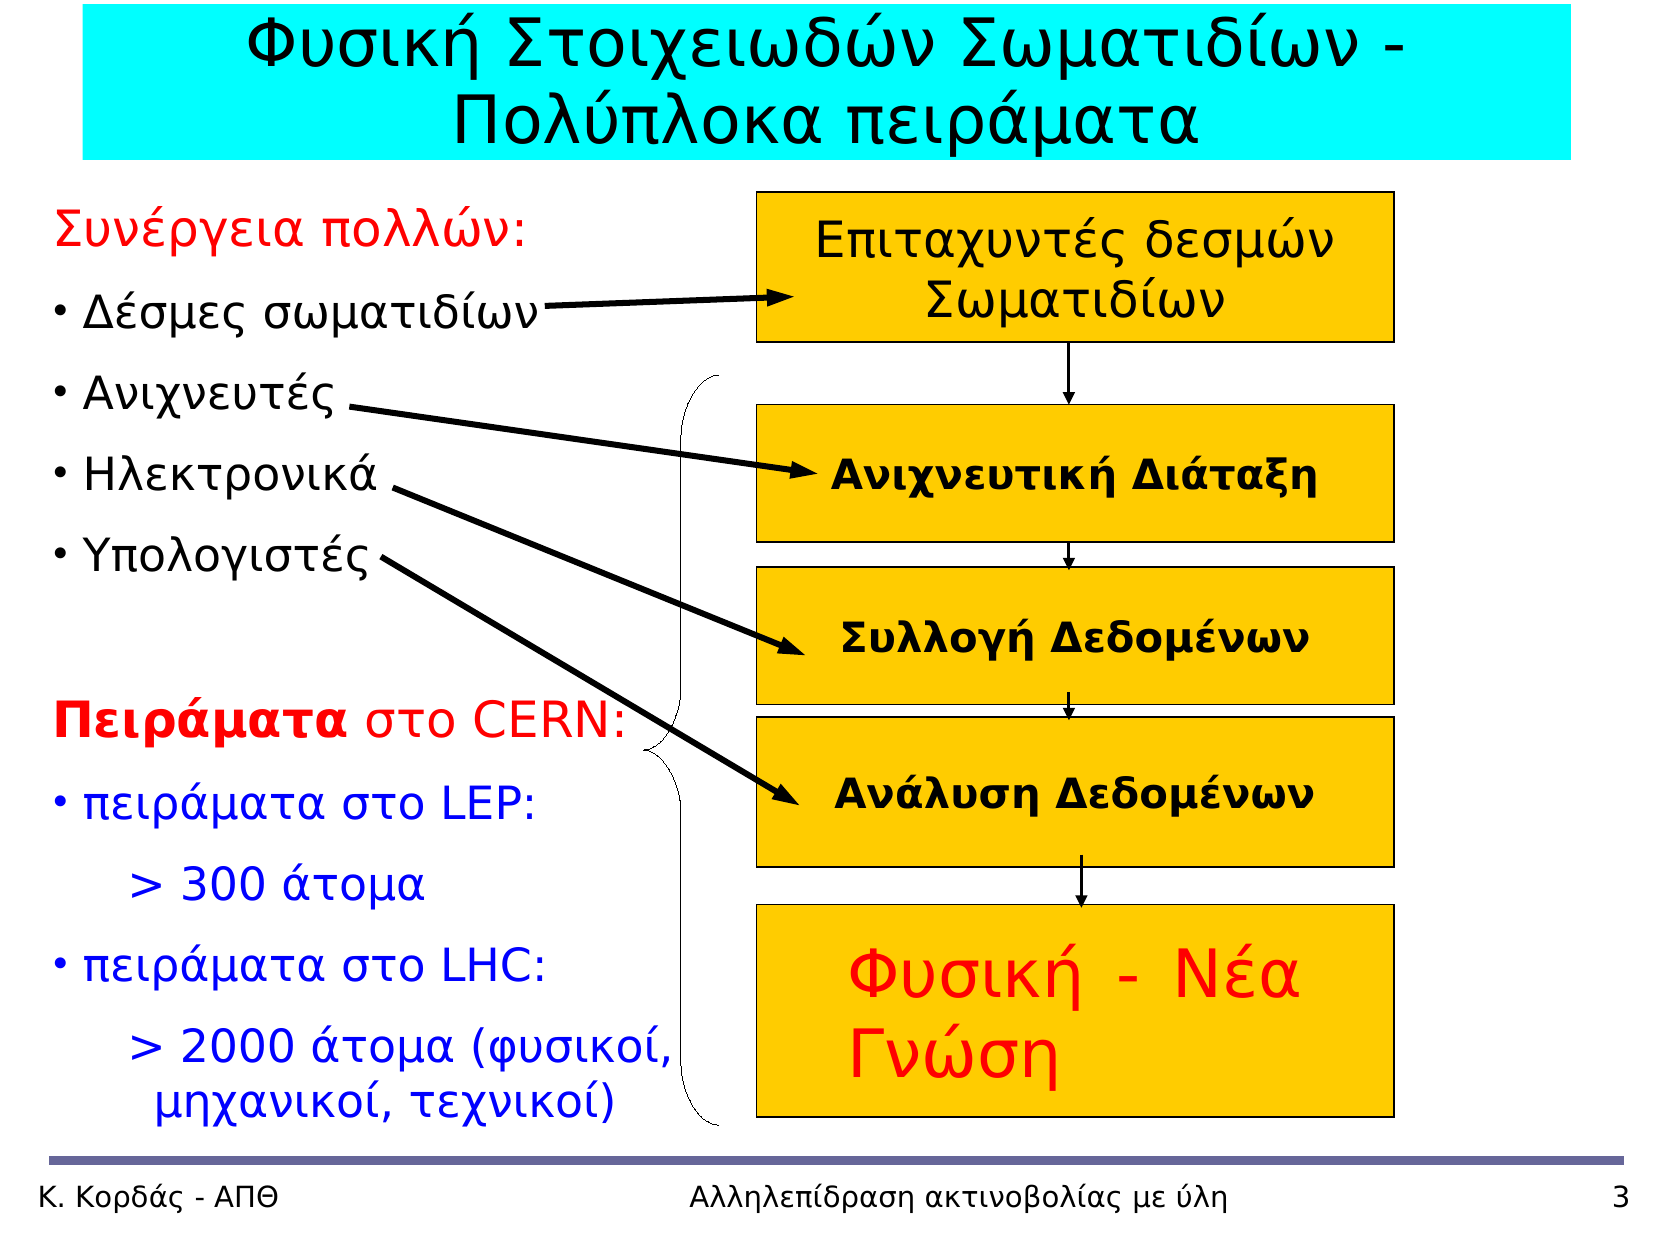

# Φυσική Στοιχειωδών Σωματιδίων - Πολύπλοκα πειράματα
Συνέργεια πολλών:
 Δέσμες σωματιδίων
 Ανιχνευτές
 Ηλεκτρονικά
 Υπολογιστές
Πειράματα στο CERN:
 πειράματα στο LEP:
	> 300 άτομα
 πειράματα στο LHC:
	> 2000 άτομα (φυσικοί, μηχανικοί, τεχνικοί)
Επιταχυντές δεσμών Σωματιδίων
Ανιχνευτική Διάταξη
Συλλογή Δεδομένων
Ανάλυση Δεδομένων
Φυσική - Νέα Γνώση
Κ. Κορδάς - ΑΠΘ
Αλληλεπίδραση ακτινοβολίας με ύλη
3